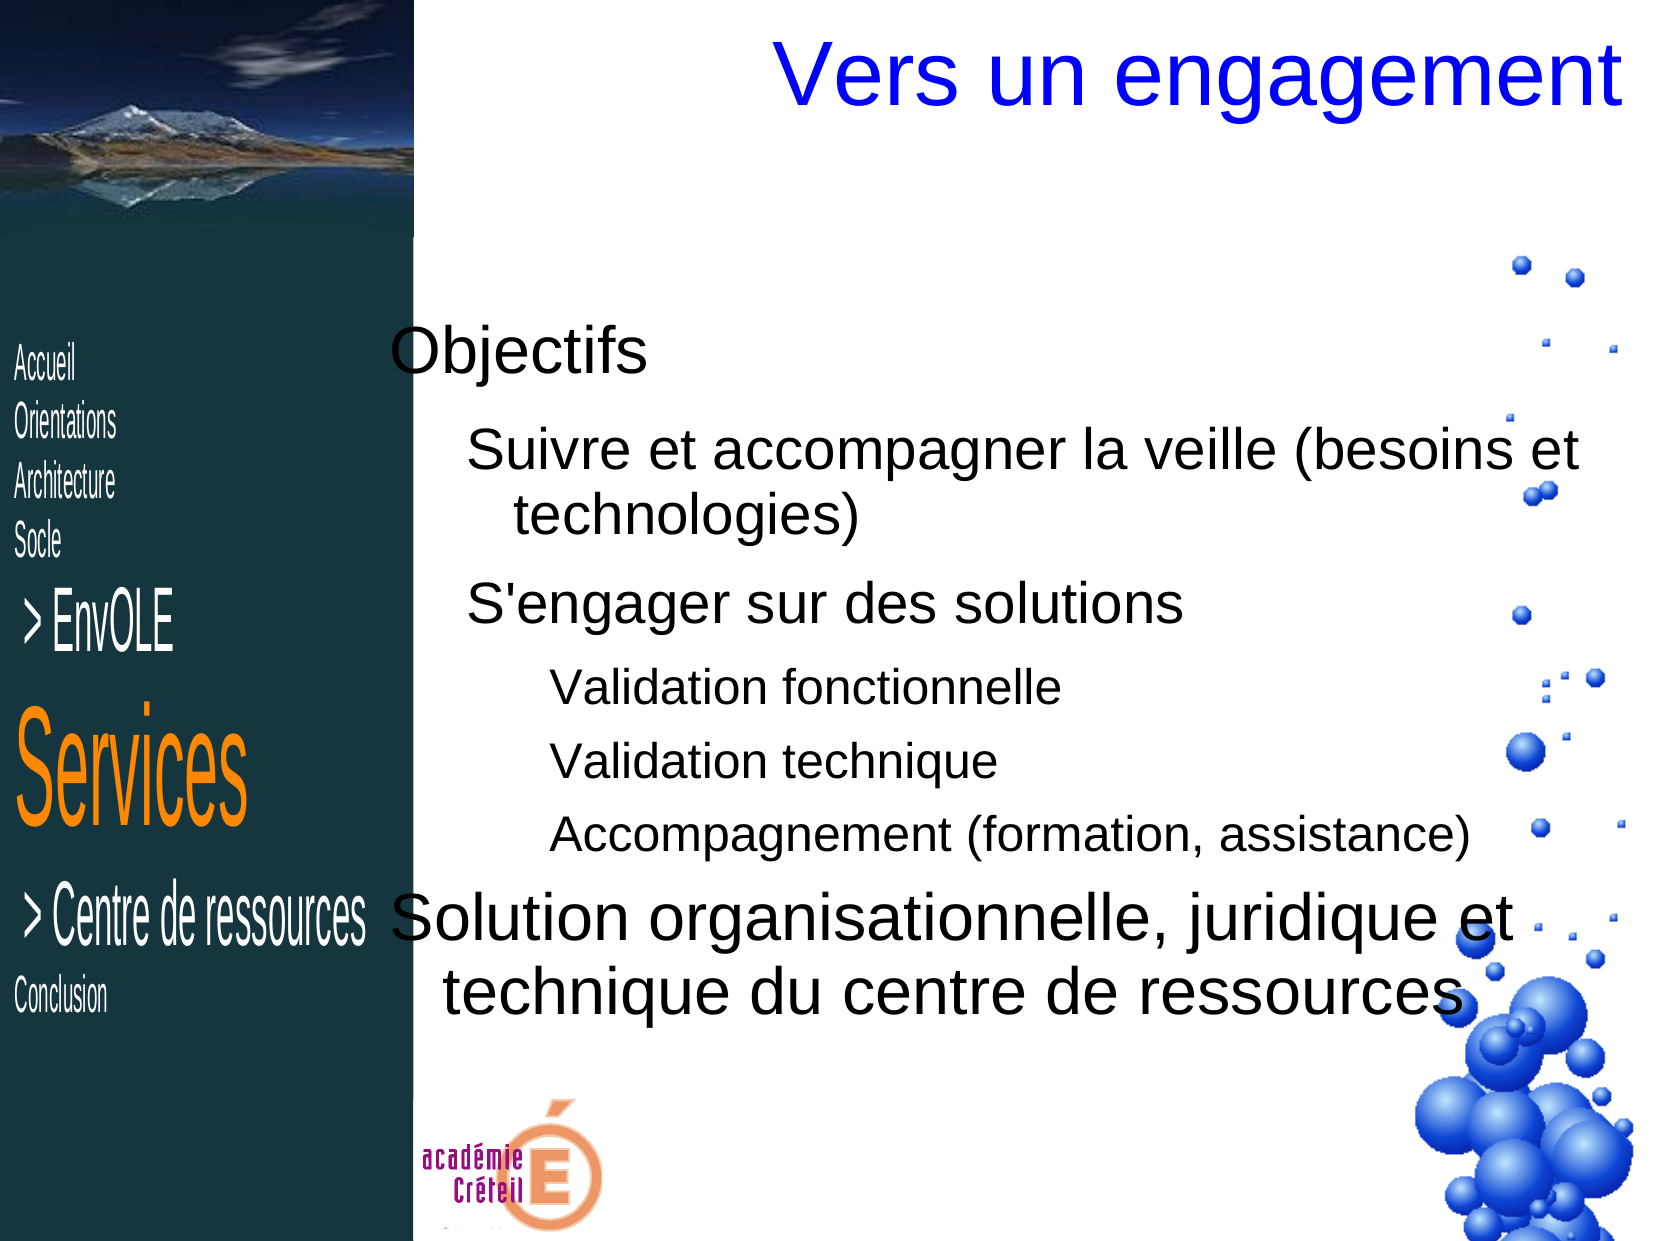

# Vers un engagement
Objectifs
Suivre et accompagner la veille (besoins et technologies)
S'engager sur des solutions
Validation fonctionnelle
Validation technique
Accompagnement (formation, assistance)
Solution organisationnelle, juridique et technique du centre de ressources
Accueil
Orientations
Architecture
Socle
 > EnvOLE
Services
 > Centre de ressources
Conclusion